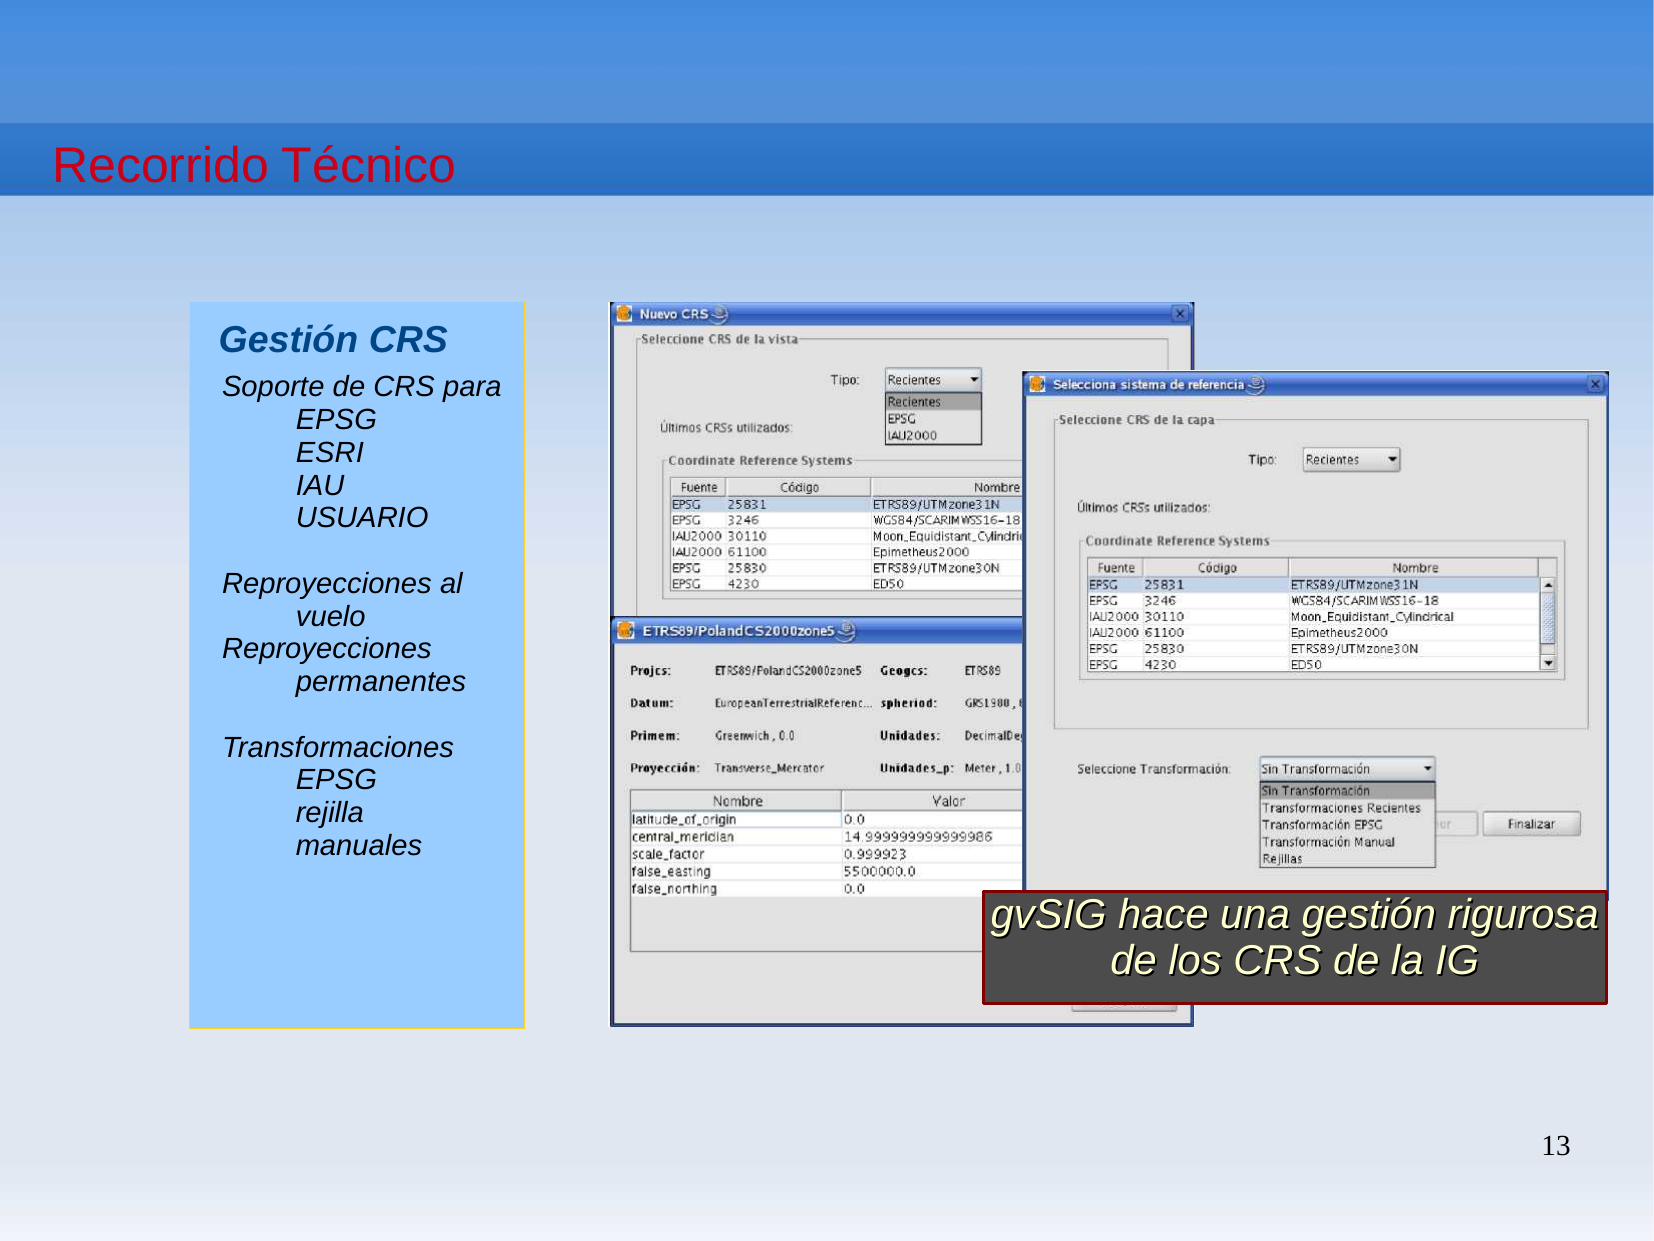

Recorrido Técnico
Gestión CRS
Soporte de CRS para 	EPSG
	ESRI
	IAU
	USUARIO
Reproyecciones al 	vuelo
Reproyecciones 		permanentes
Transformaciones 	EPSG
	rejilla
	manuales
gvSIG hace una gestión rigurosa de los CRS de la IG
13